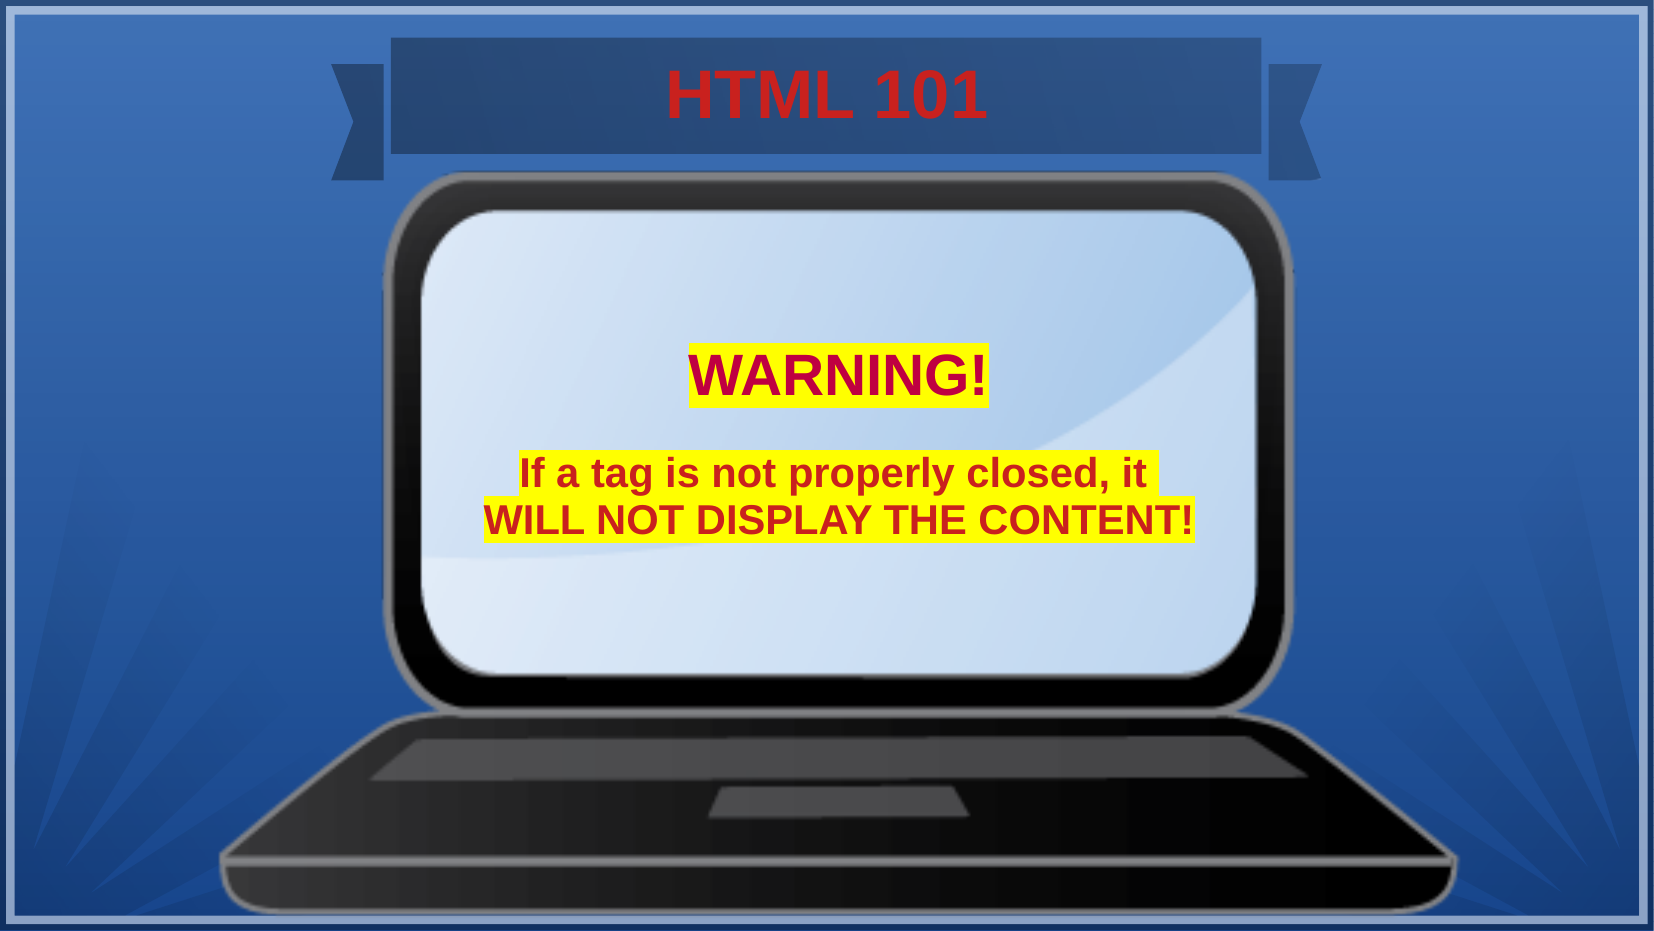

# HTML 101
WARNING!
If a tag is not properly closed, it
WILL NOT DISPLAY THE CONTENT!